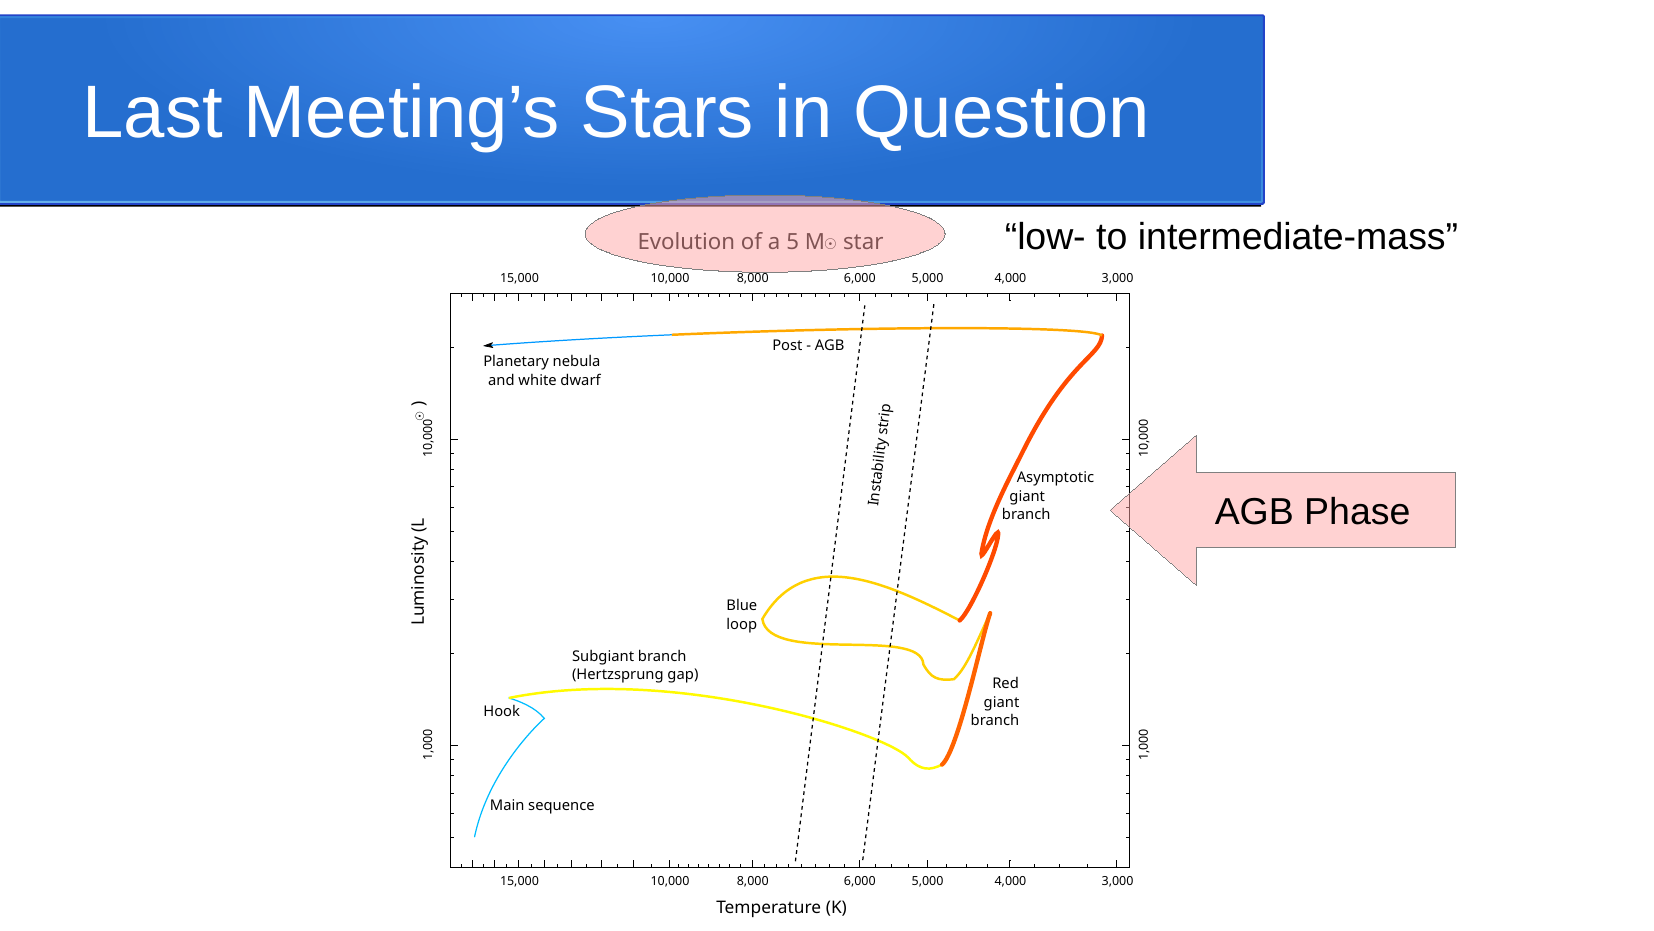

# Last Meeting’s Stars in Question
“low- to intermediate-mass”
AGB Phase